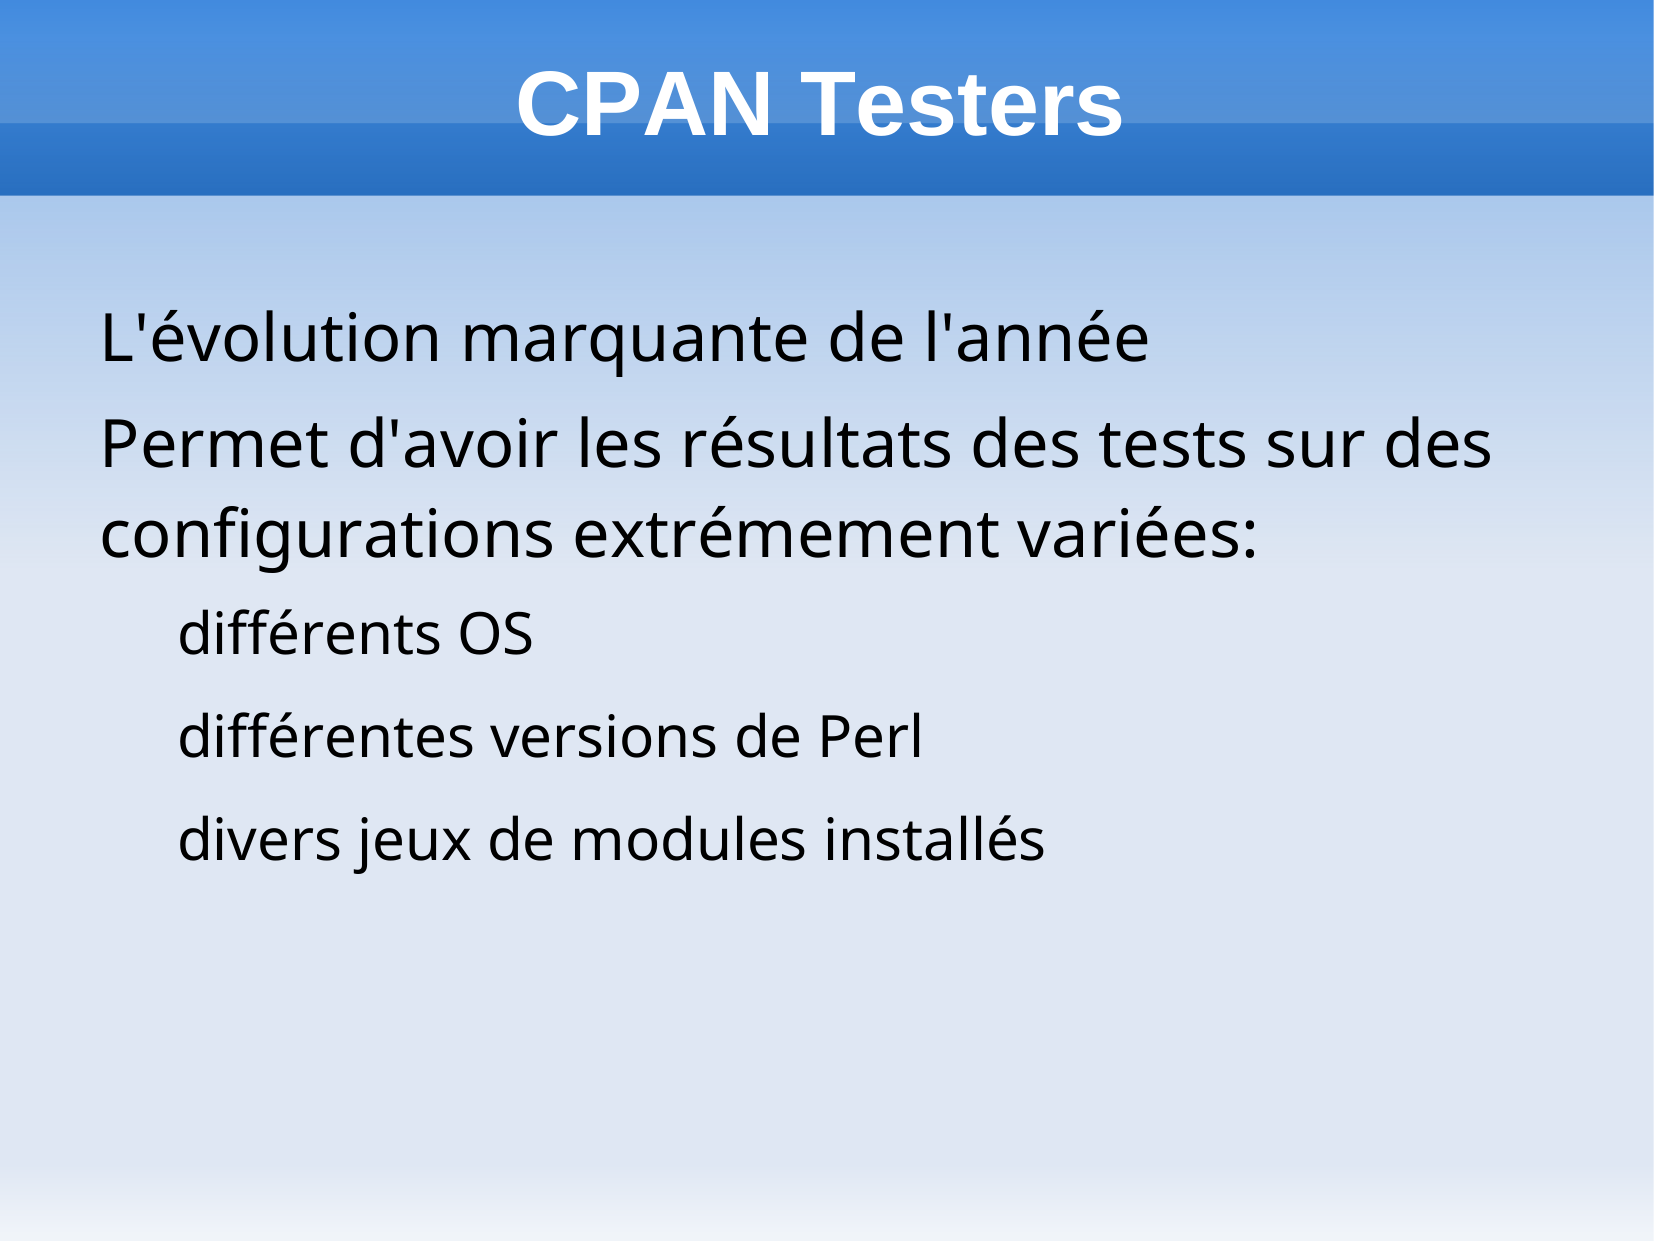

# CPAN Testers
 L'évolution marquante de l'année
 Permet d'avoir les résultats des tests sur des
 configurations extrémement variées:
différents OS
différentes versions de Perl
divers jeux de modules installés